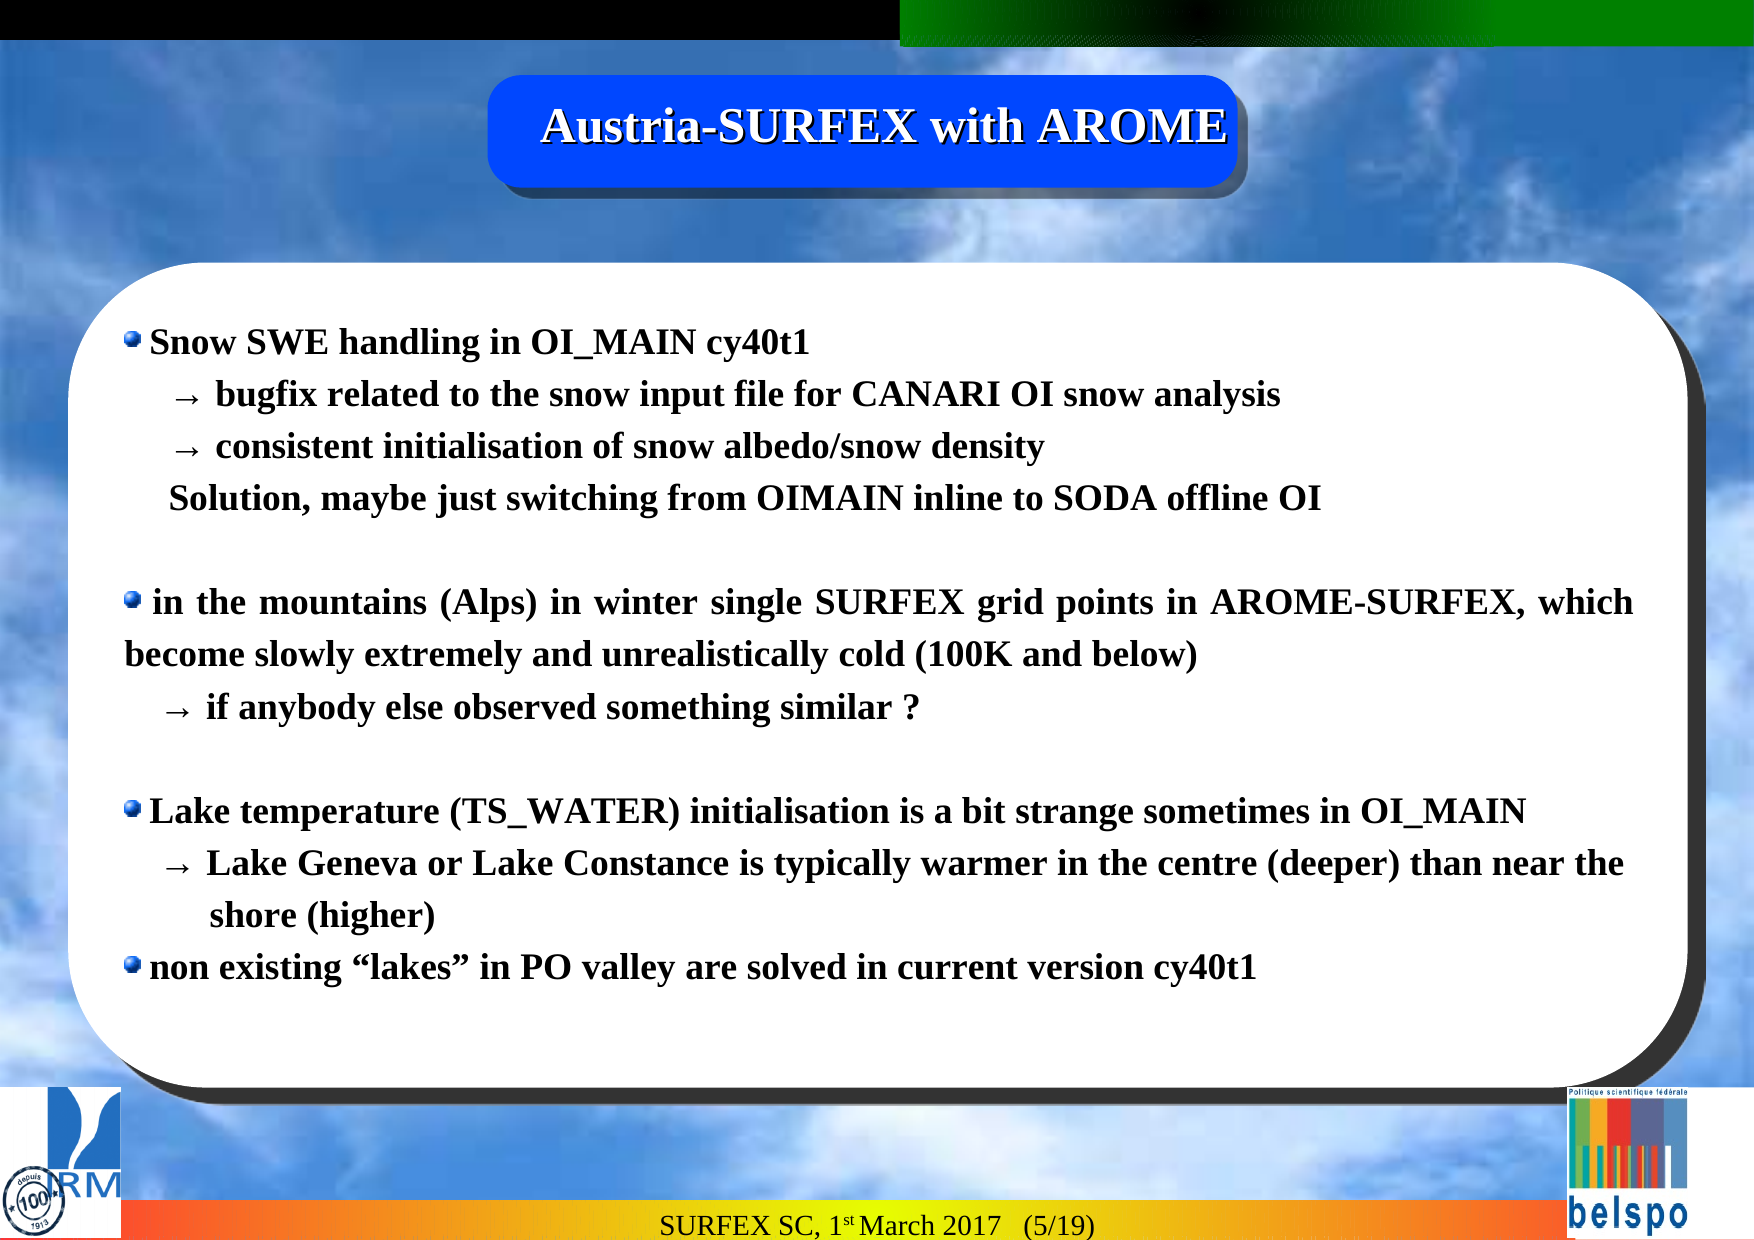

Austria-SURFEX with AROME
 Snow SWE handling in OI_MAIN cy40t1
 → bugfix related to the snow input file for CANARI OI snow analysis
 → consistent initialisation of snow albedo/snow density
 Solution, maybe just switching from OIMAIN inline to SODA offline OI
 in the mountains (Alps) in winter single SURFEX grid points in AROME-SURFEX, which become slowly extremely and unrealistically cold (100K and below)
 → if anybody else observed something similar ?
 Lake temperature (TS_WATER) initialisation is a bit strange sometimes in OI_MAIN
 → Lake Geneva or Lake Constance is typically warmer in the centre (deeper) than near the shore (higher)
 non existing “lakes” in PO valley are solved in current version cy40t1
SURFEX SC, 1st March 2017 (5/19)